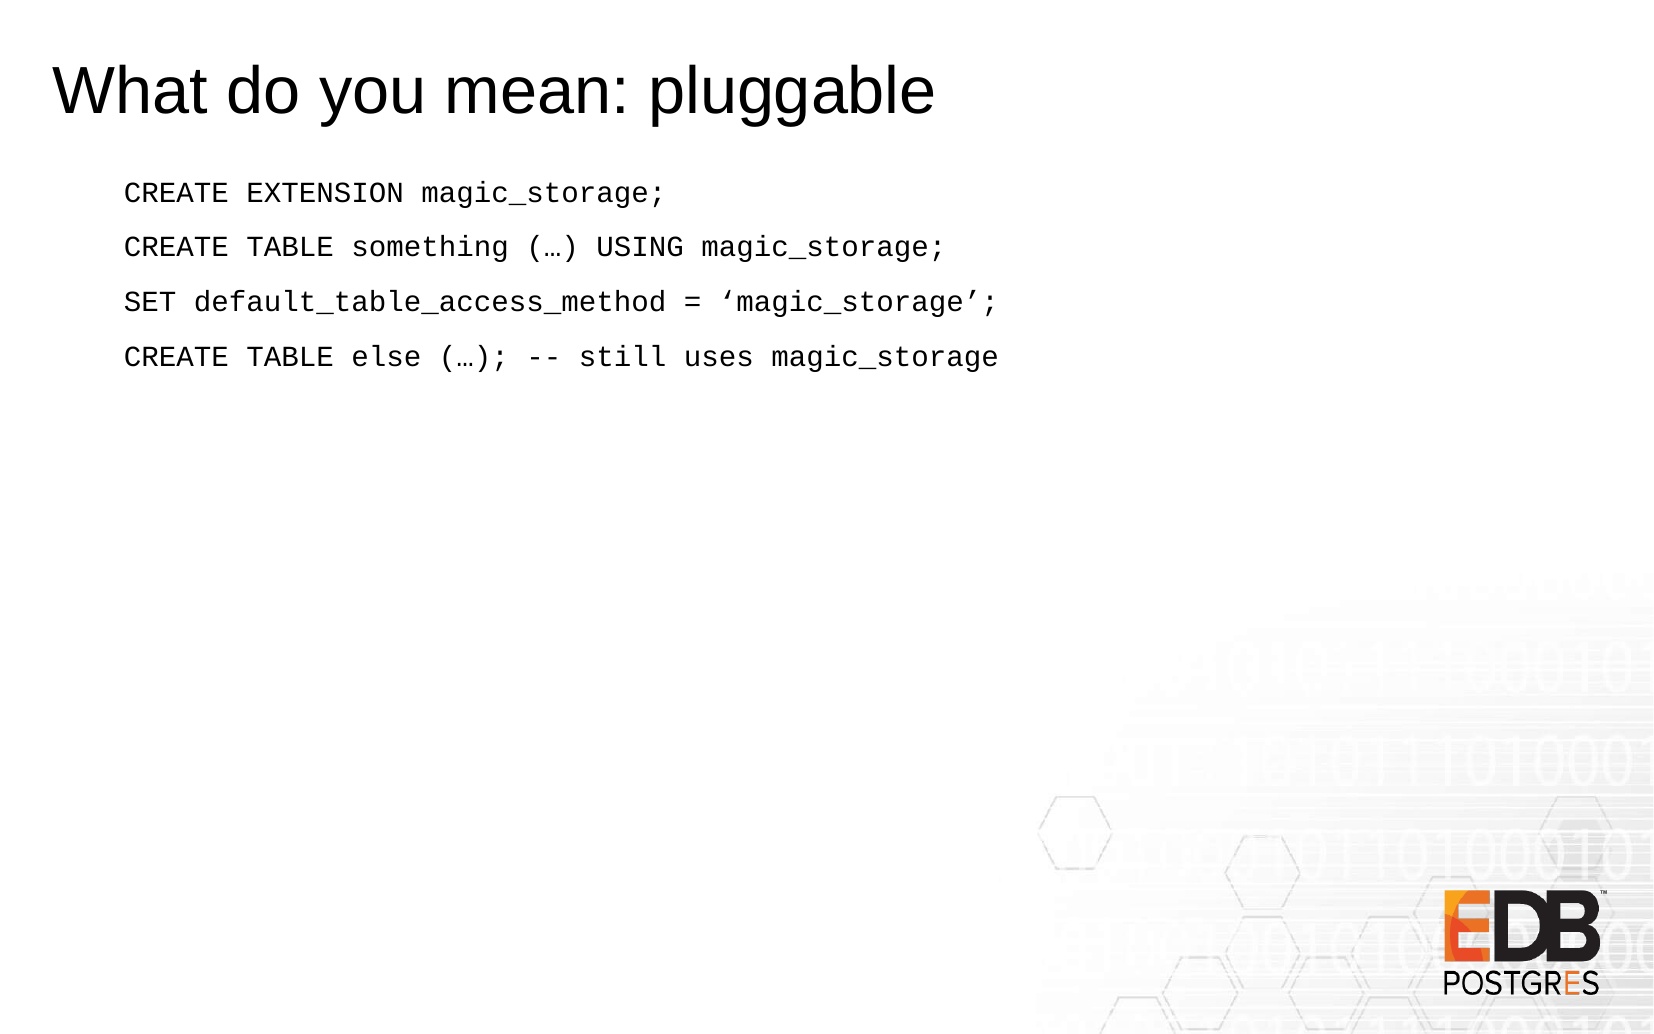

# What do you mean: pluggable
CREATE EXTENSION magic_storage;
CREATE TABLE something (…) USING magic_storage;
SET default_table_access_method = ‘magic_storage’;
CREATE TABLE else (…); -- still uses magic_storage